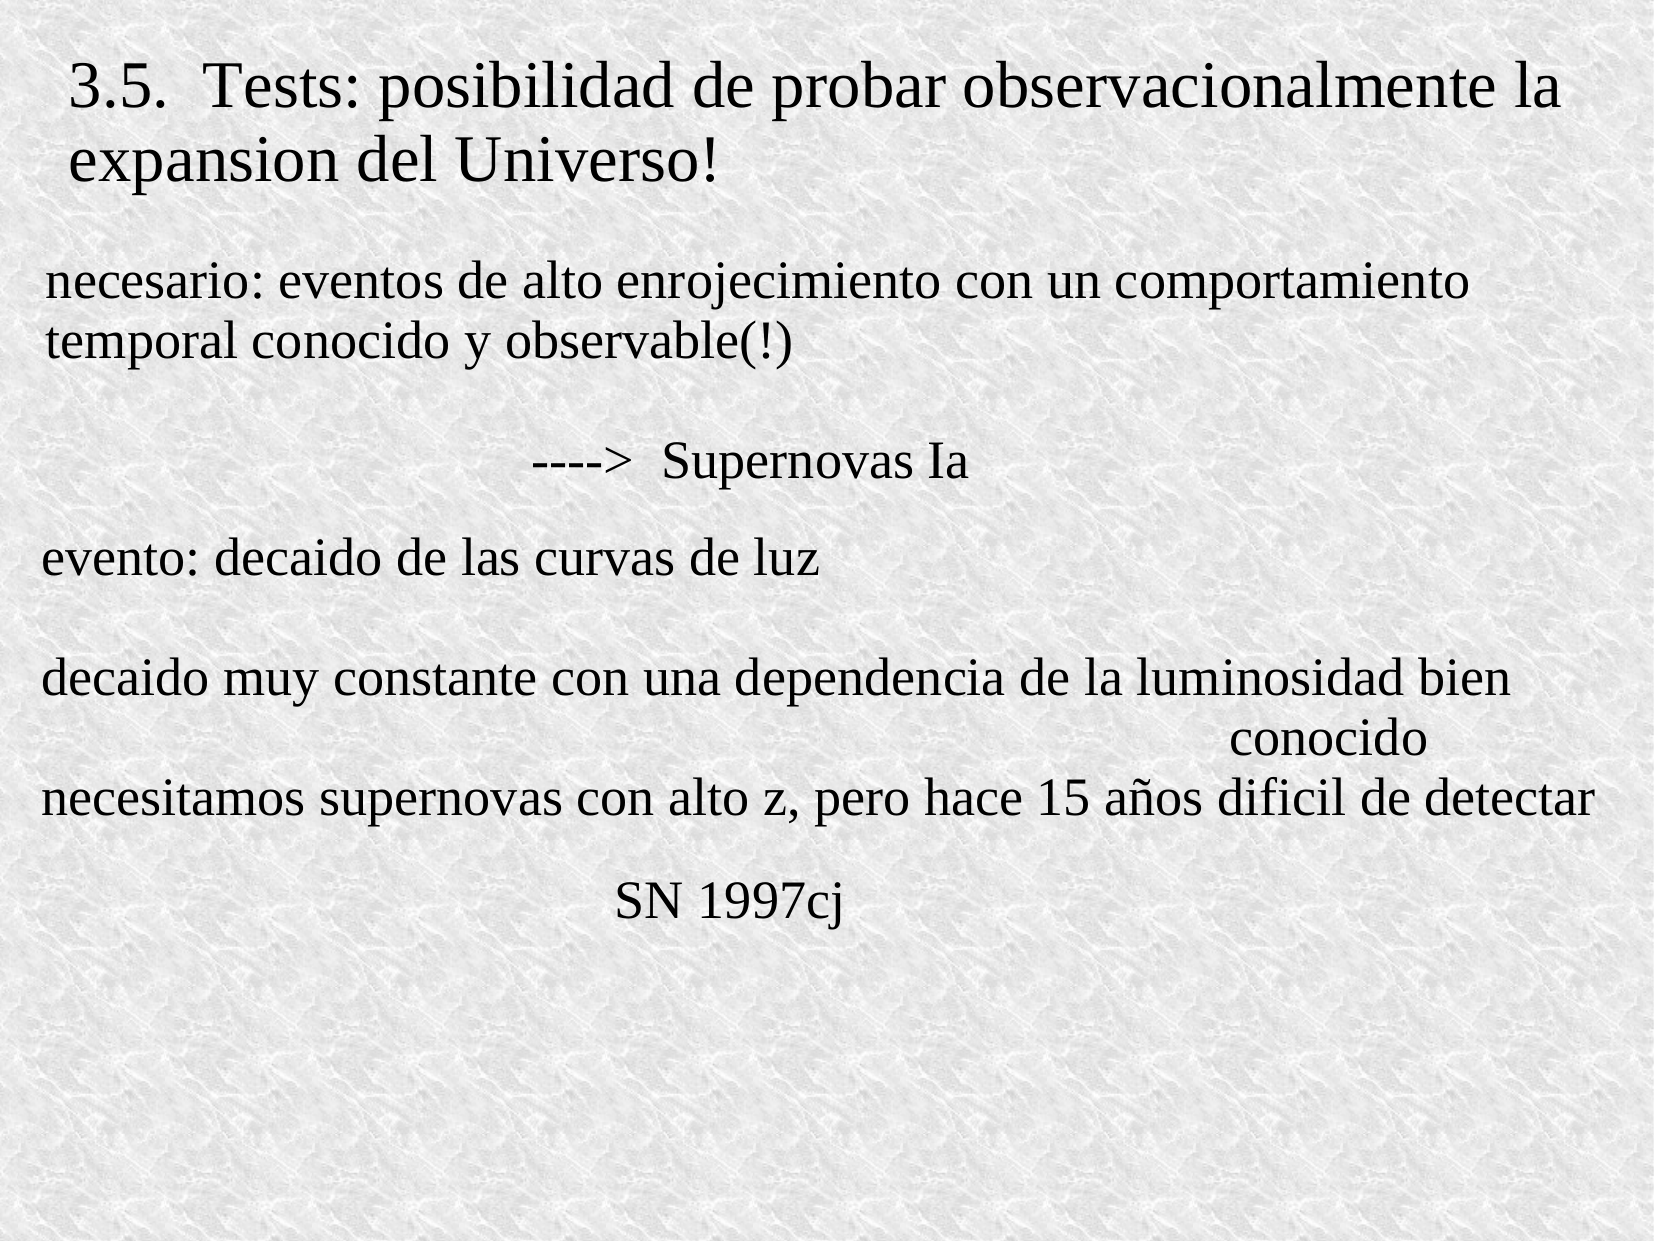

3.5. Tests: posibilidad de probar observacionalmente la
 expansion del Universo!
necesario: eventos de alto enrojecimiento con un comportamiento
temporal conocido y observable(!)
 ----> Supernovas Ia
evento: decaido de las curvas de luz
decaido muy constante con una dependencia de la luminosidad bien
 conocido
necesitamos supernovas con alto z, pero hace 15 años dificil de detectar
SN 1997cj